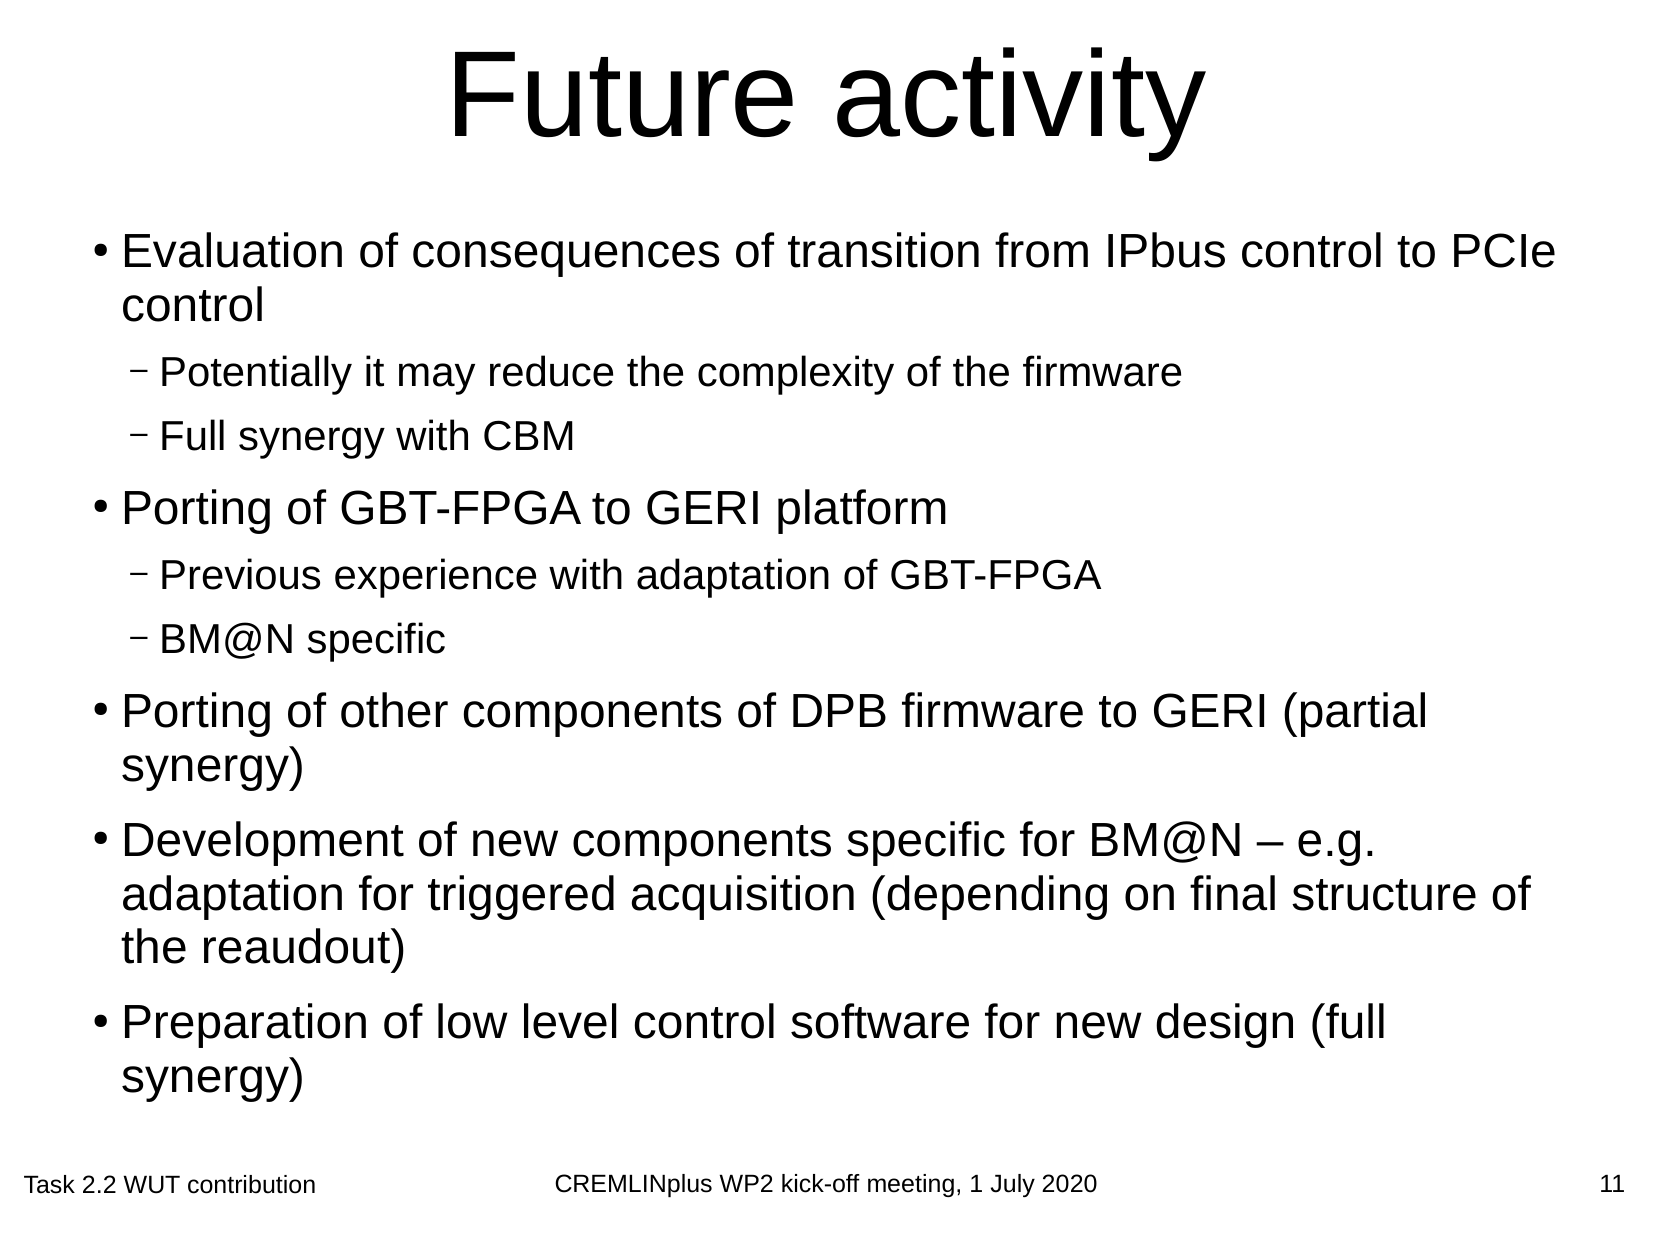

# Future activity
Evaluation of consequences of transition from IPbus control to PCIe control
Potentially it may reduce the complexity of the firmware
Full synergy with CBM
Porting of GBT-FPGA to GERI platform
Previous experience with adaptation of GBT-FPGA
BM@N specific
Porting of other components of DPB firmware to GERI (partial synergy)
Development of new components specific for BM@N – e.g. adaptation for triggered acquisition (depending on final structure of the reaudout)
Preparation of low level control software for new design (full synergy)
CREMLINplus WP2 kick-off meeting, 1 July 2020
11
Task 2.2 WUT contribution